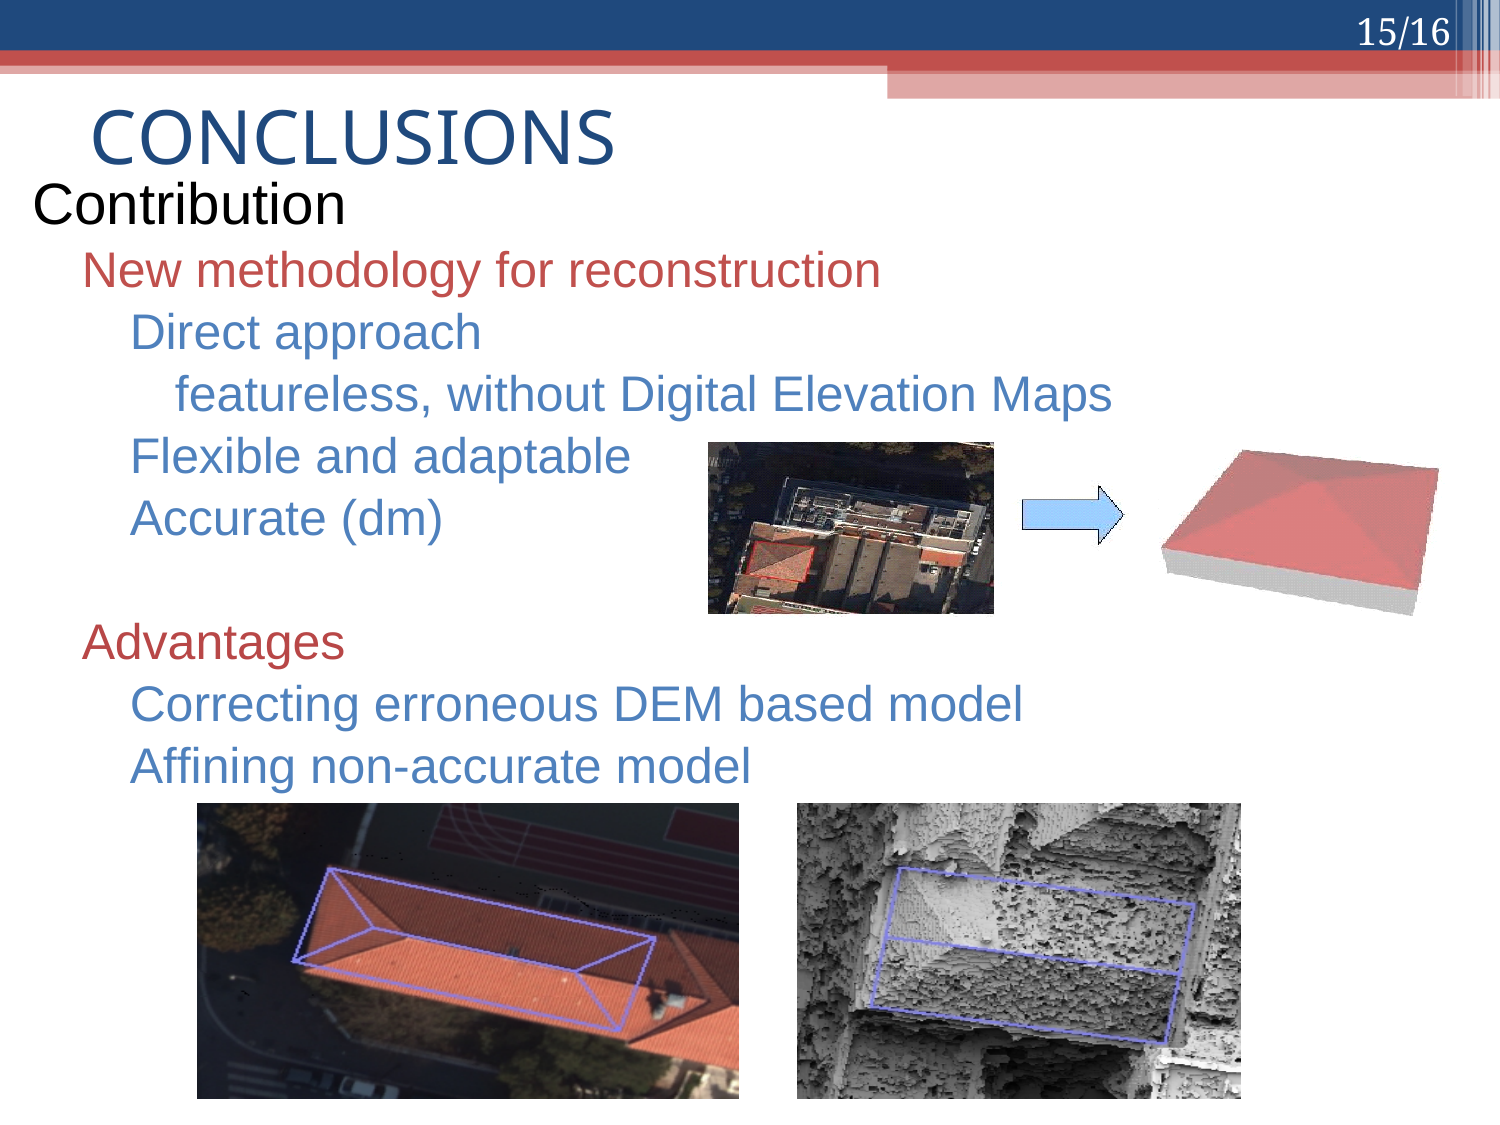

15/16
# CONCLUSIONS
Contribution
New methodology for reconstruction
Direct approach
featureless, without Digital Elevation Maps
Flexible and adaptable
Accurate (dm)
Advantages
Correcting erroneous DEM based model
Affining non-accurate model